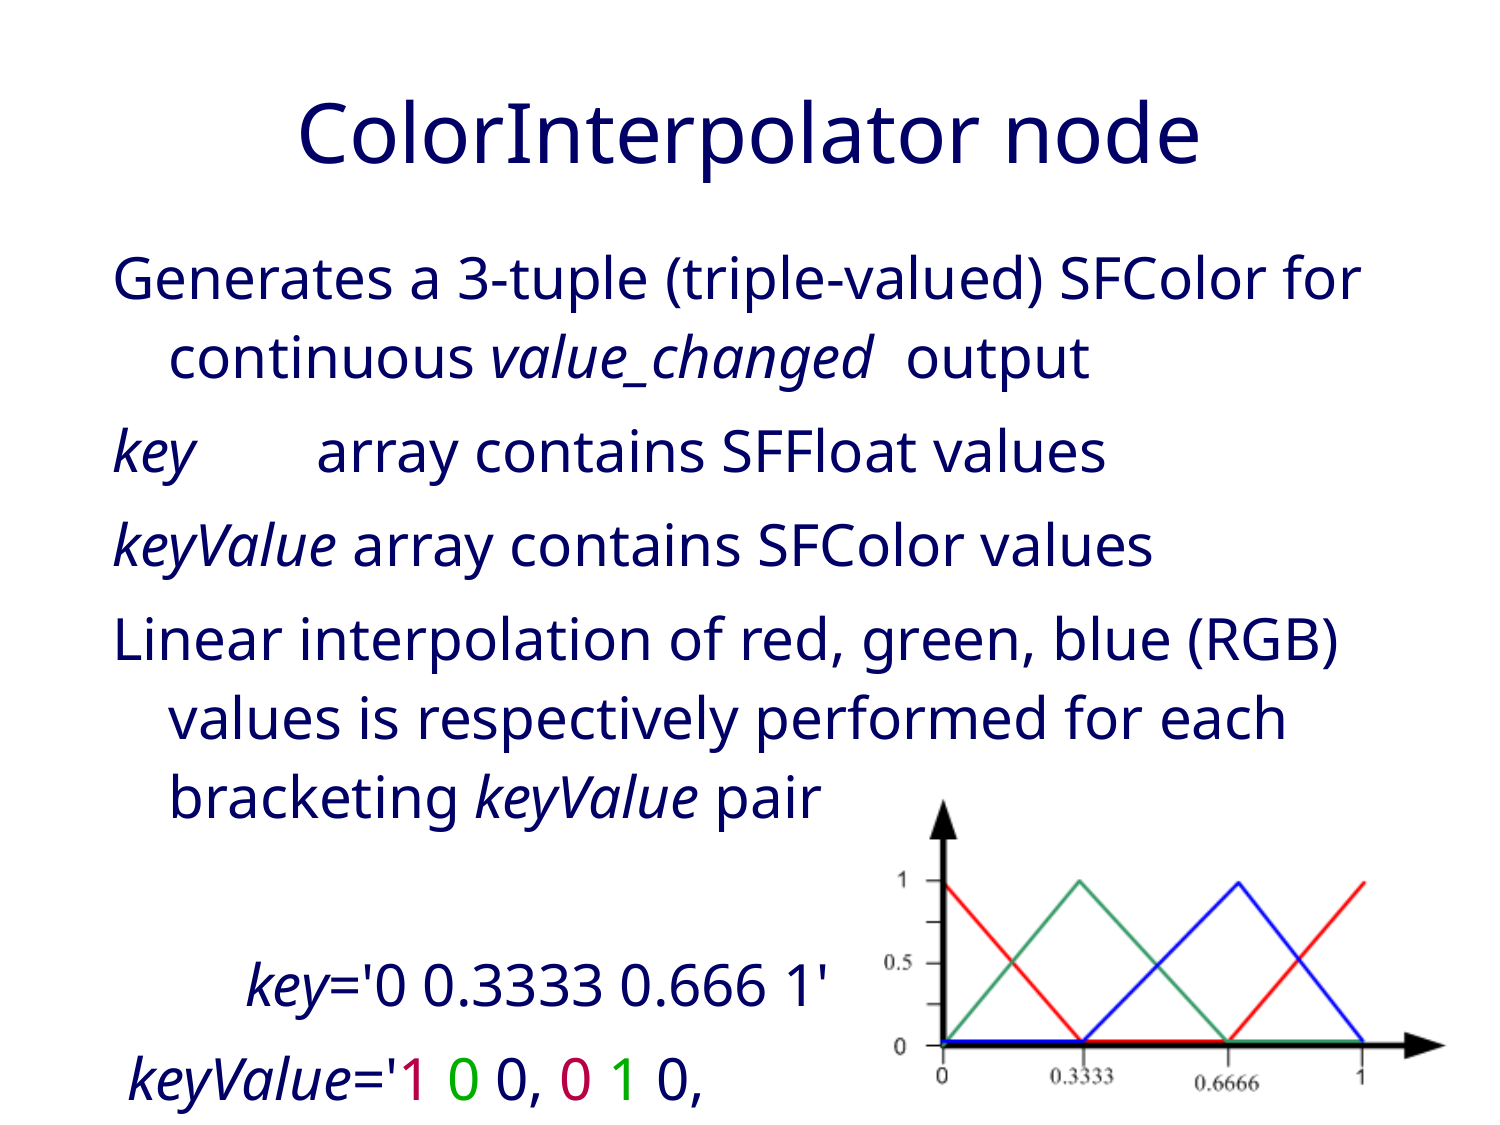

# ColorInterpolator node
Generates a 3-tuple (triple-valued) SFColor for continuous value_changed output
key array contains SFFloat values
keyValue array contains SFColor values
Linear interpolation of red, green, blue (RGB) values is respectively performed for each bracketing keyValue pair
 key='0 0.3333 0.666 1'
 keyValue='1 0 0, 0 1 0,
 0 0 1, 1 0 0'